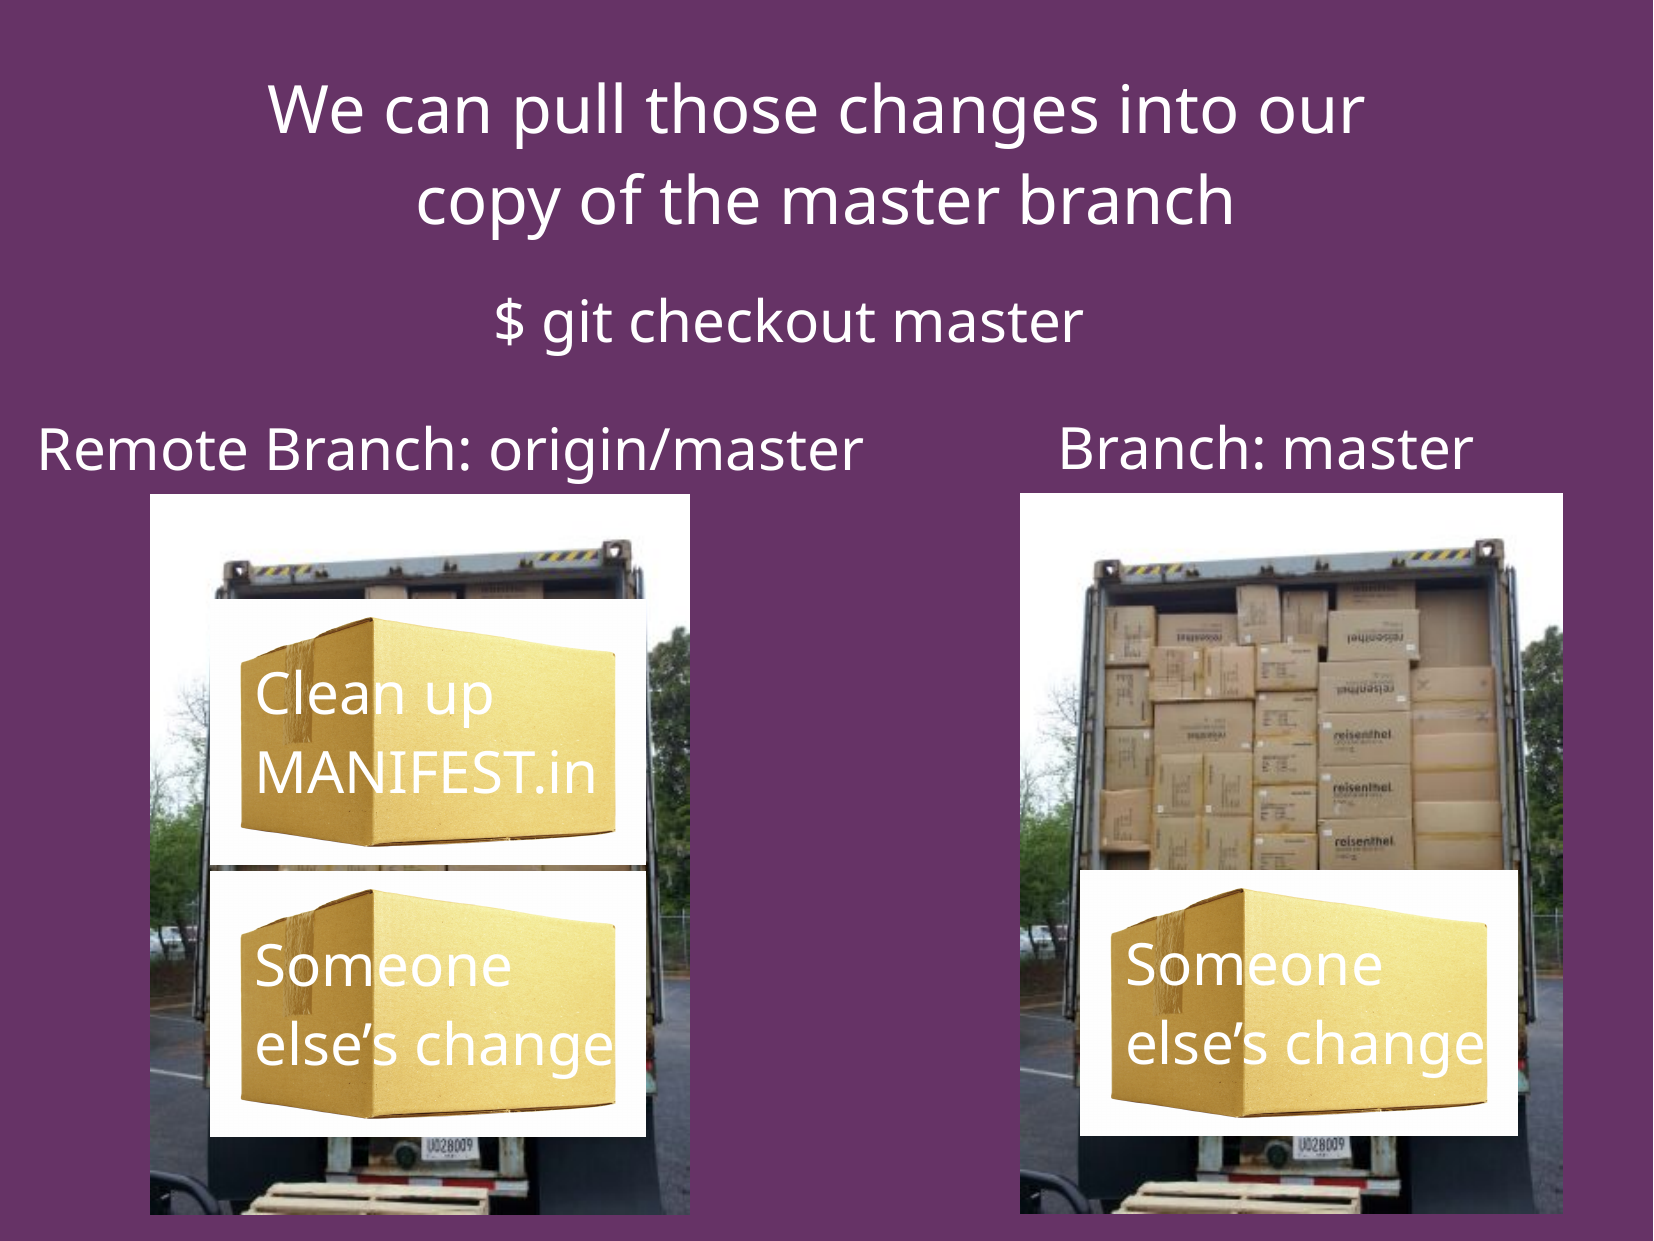

# We can pull those changes into our copy of the master branch
$ git checkout master
Branch: master
Remote Branch: origin/master
Clean up MANIFEST.in
Someone else’s change
Someone else’s change